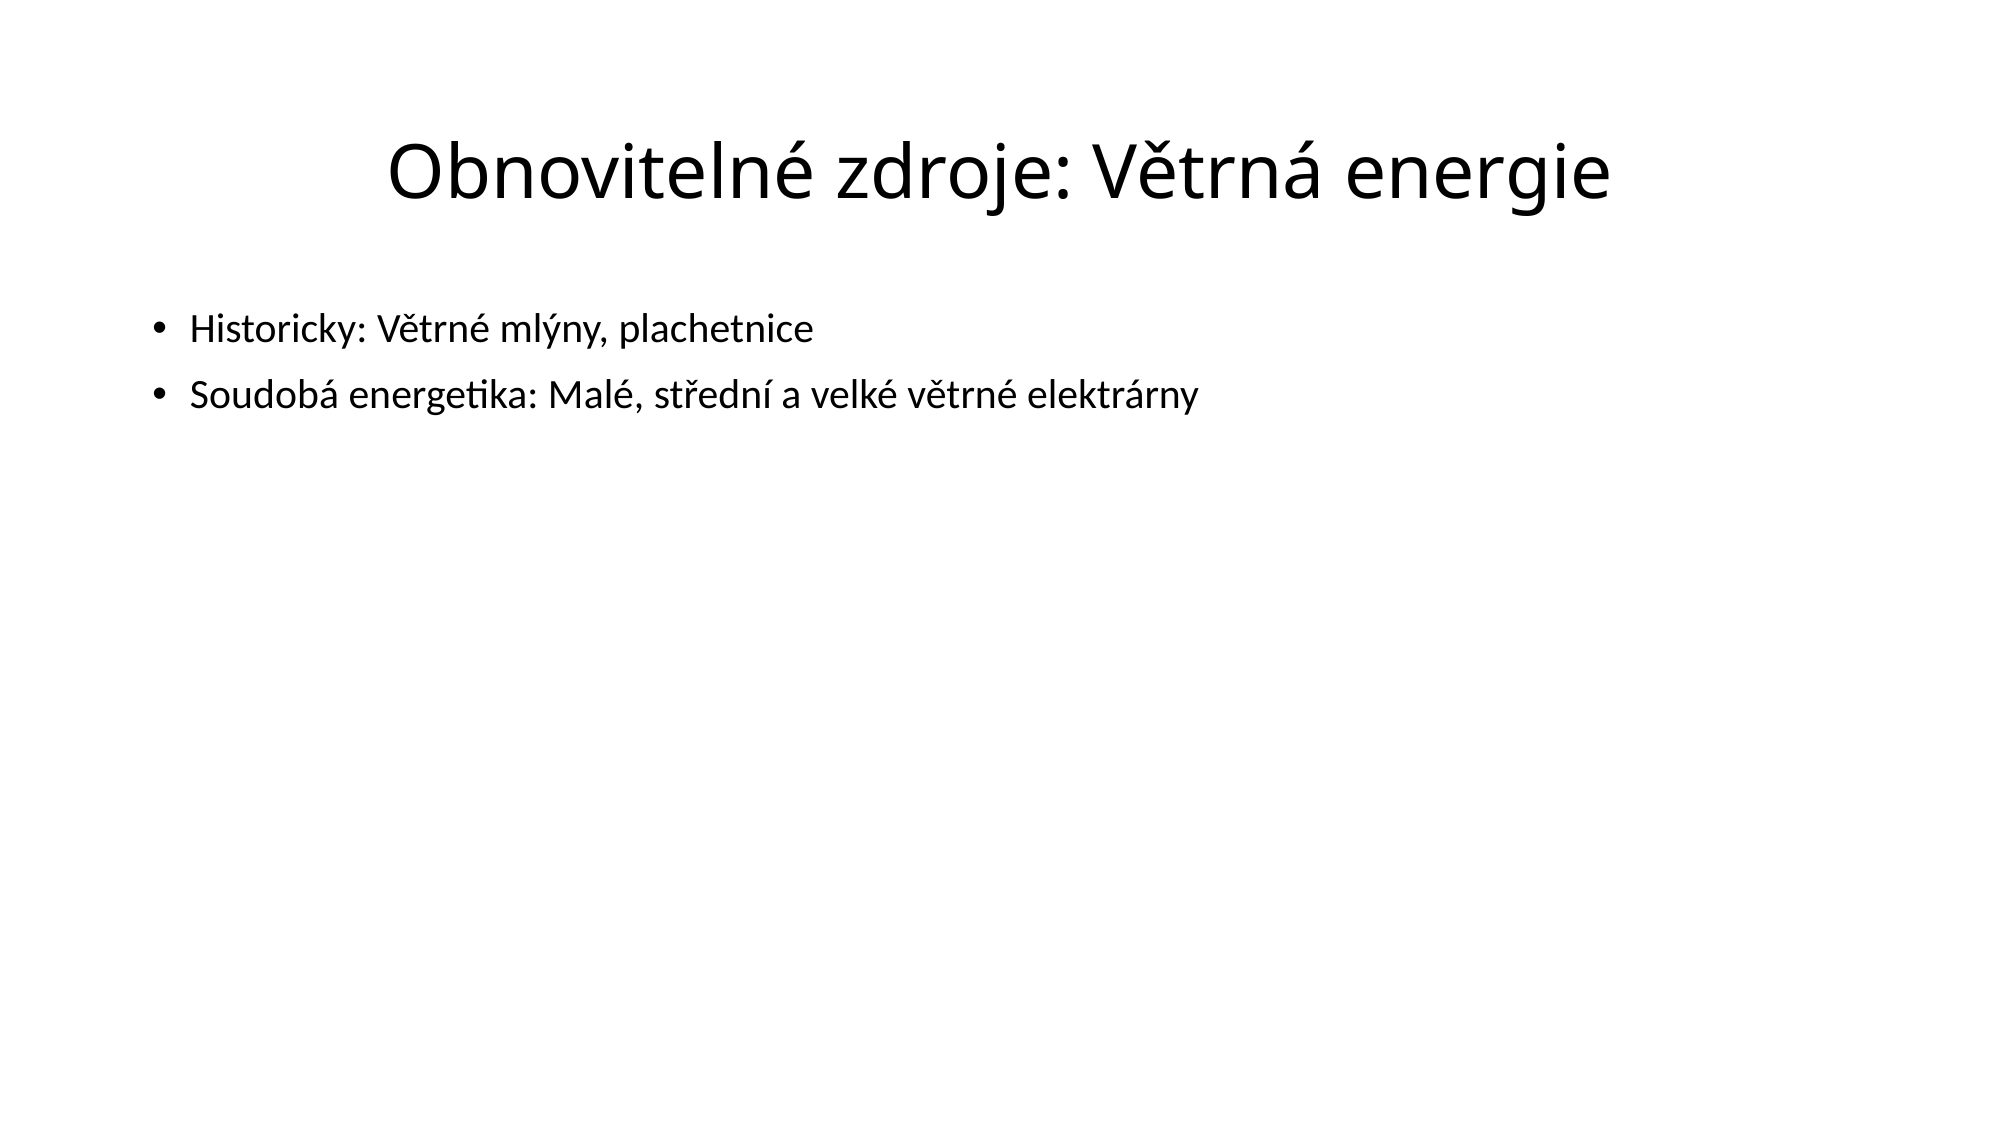

# Obnovitelné zdroje: Větrná energie
Historicky: Větrné mlýny, plachetnice
Soudobá energetika: Malé, střední a velké větrné elektrárny